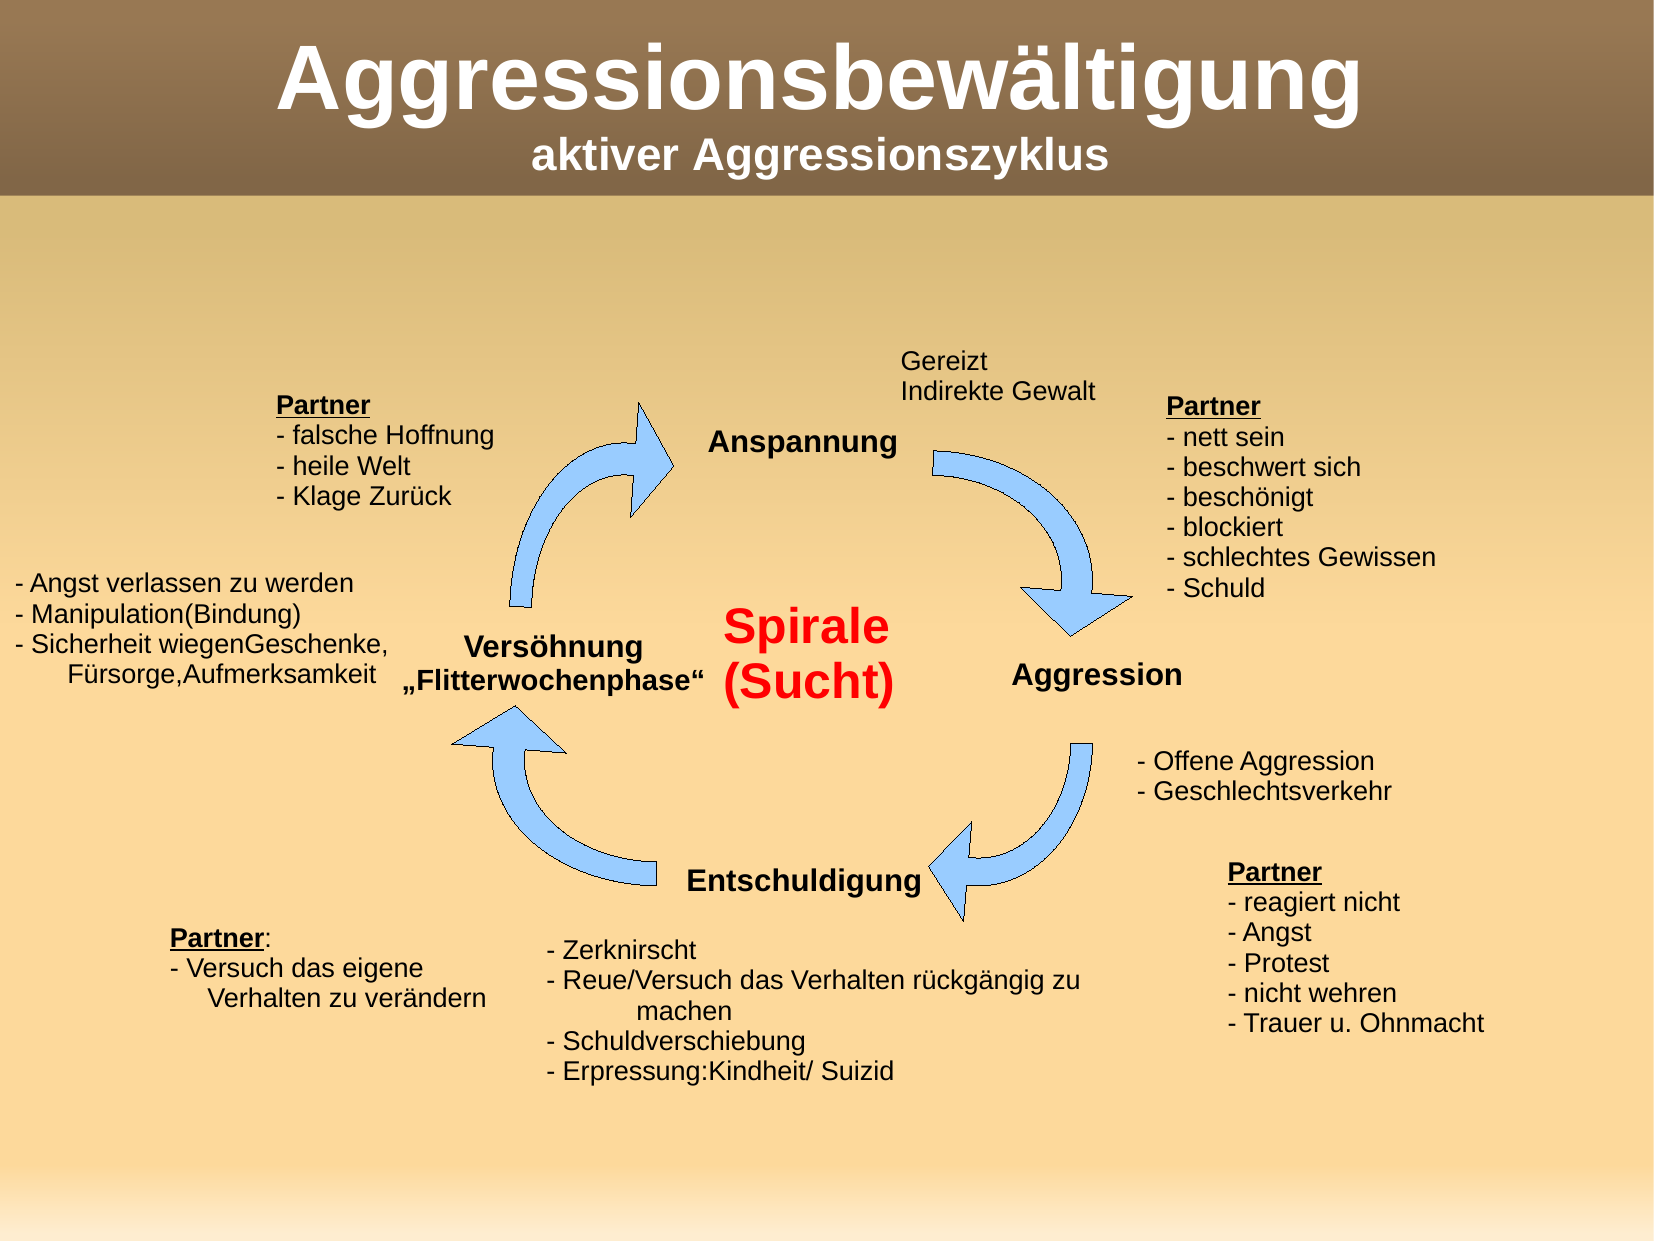

# Aggressionsbewältigung aktiver Aggressionszyklus
Gereizt
Indirekte Gewalt
Partner
- falsche Hoffnung
- heile Welt
- Klage Zurück
Partner
- nett sein
- beschwert sich
- beschönigt
- blockiert
- schlechtes Gewissen
- Schuld
Anspannung
- Angst verlassen zu werden
- Manipulation(Bindung)
- Sicherheit wiegenGeschenke,
 Fürsorge,Aufmerksamkeit
Spirale (Sucht)
Versöhnung
„Flitterwochenphase“
Aggression
- Offene Aggression
- Geschlechtsverkehr
Partner
- reagiert nicht
- Angst
- Protest
- nicht wehren
- Trauer u. Ohnmacht
Entschuldigung
Partner:
- Versuch das eigene Verhalten zu verändern
- Zerknirscht
- Reue/Versuch das Verhalten rückgängig zu machen
- Schuldverschiebung
- Erpressung:Kindheit/ Suizid